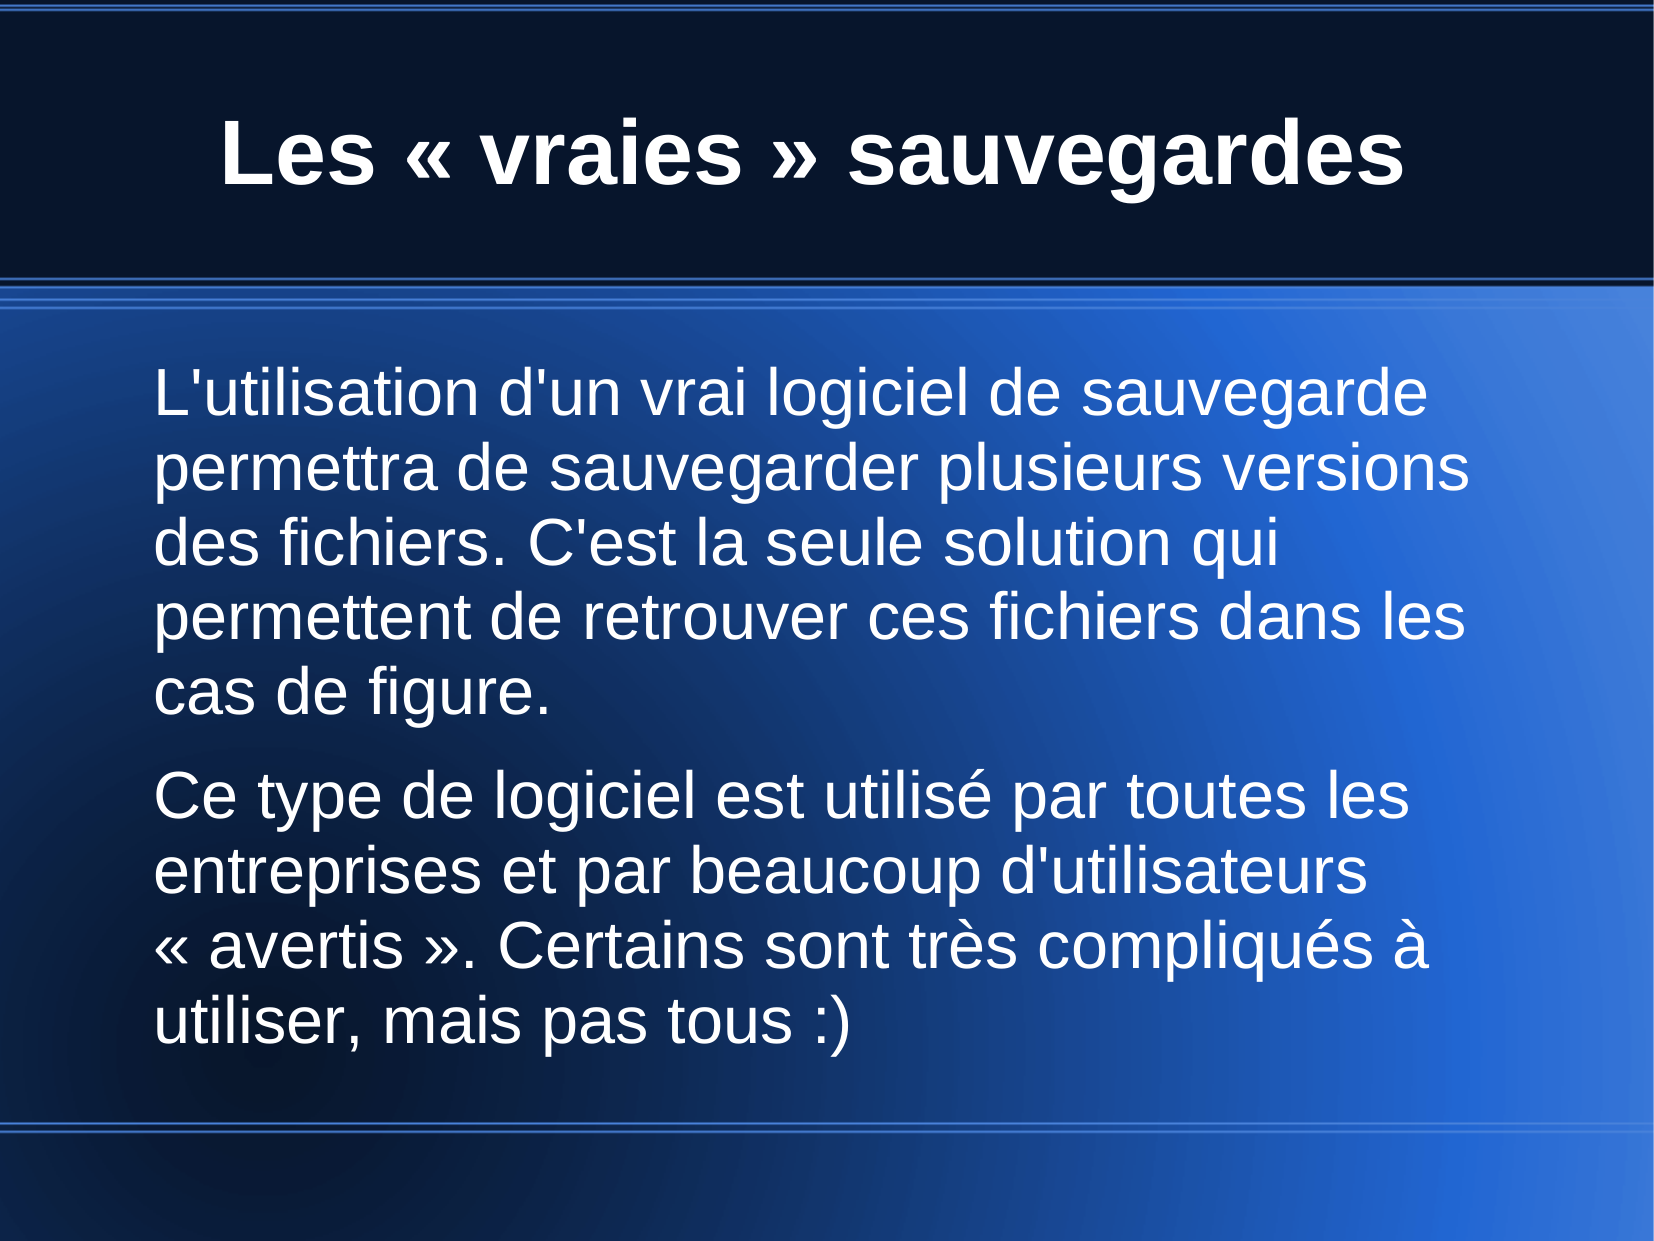

# Les « vraies » sauvegardes
L'utilisation d'un vrai logiciel de sauvegarde permettra de sauvegarder plusieurs versions des fichiers. C'est la seule solution qui permettent de retrouver ces fichiers dans les cas de figure.
Ce type de logiciel est utilisé par toutes les entreprises et par beaucoup d'utilisateurs « avertis ». Certains sont très compliqués à utiliser, mais pas tous :)